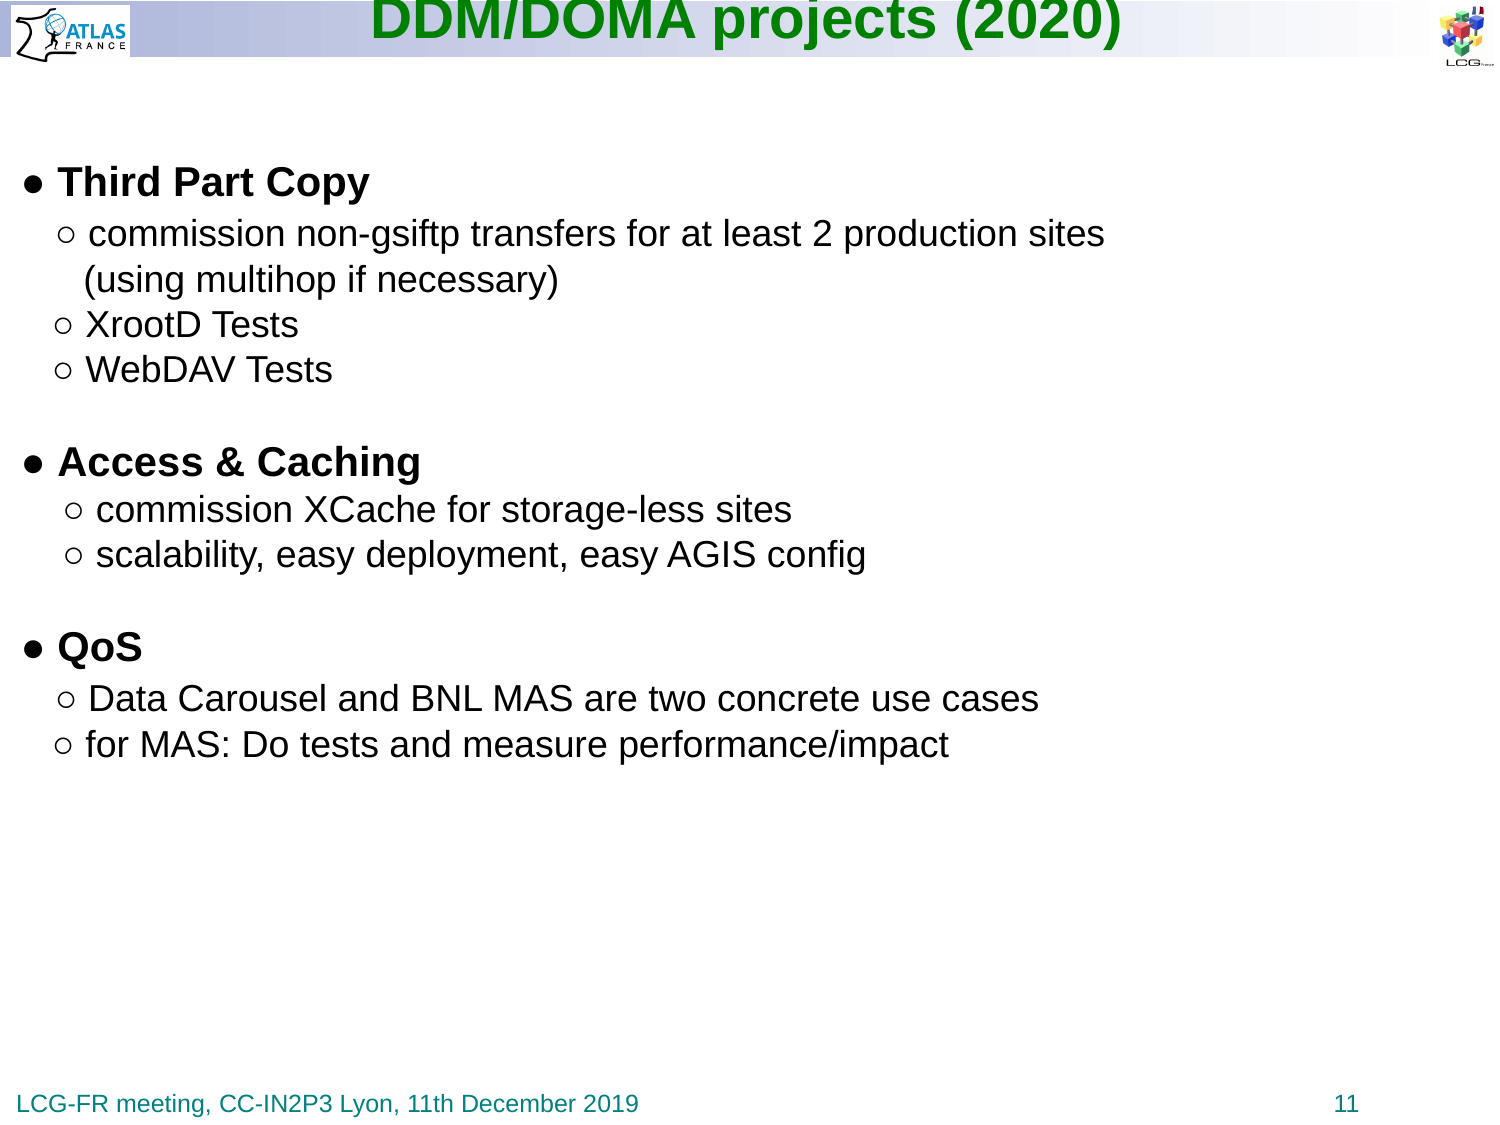

DDM/DOMA projects (2020)
● Third Part Copy
 ○ commission non-gsiftp transfers for at least 2 production sites
 (using multihop if necessary)
 ○ XrootD Tests
 ○ WebDAV Tests
● Access & Caching
 ○ commission XCache for storage-less sites
 ○ scalability, easy deployment, easy AGIS config
● QoS
 ○ Data Carousel and BNL MAS are two concrete use cases
 ○ for MAS: Do tests and measure performance/impact